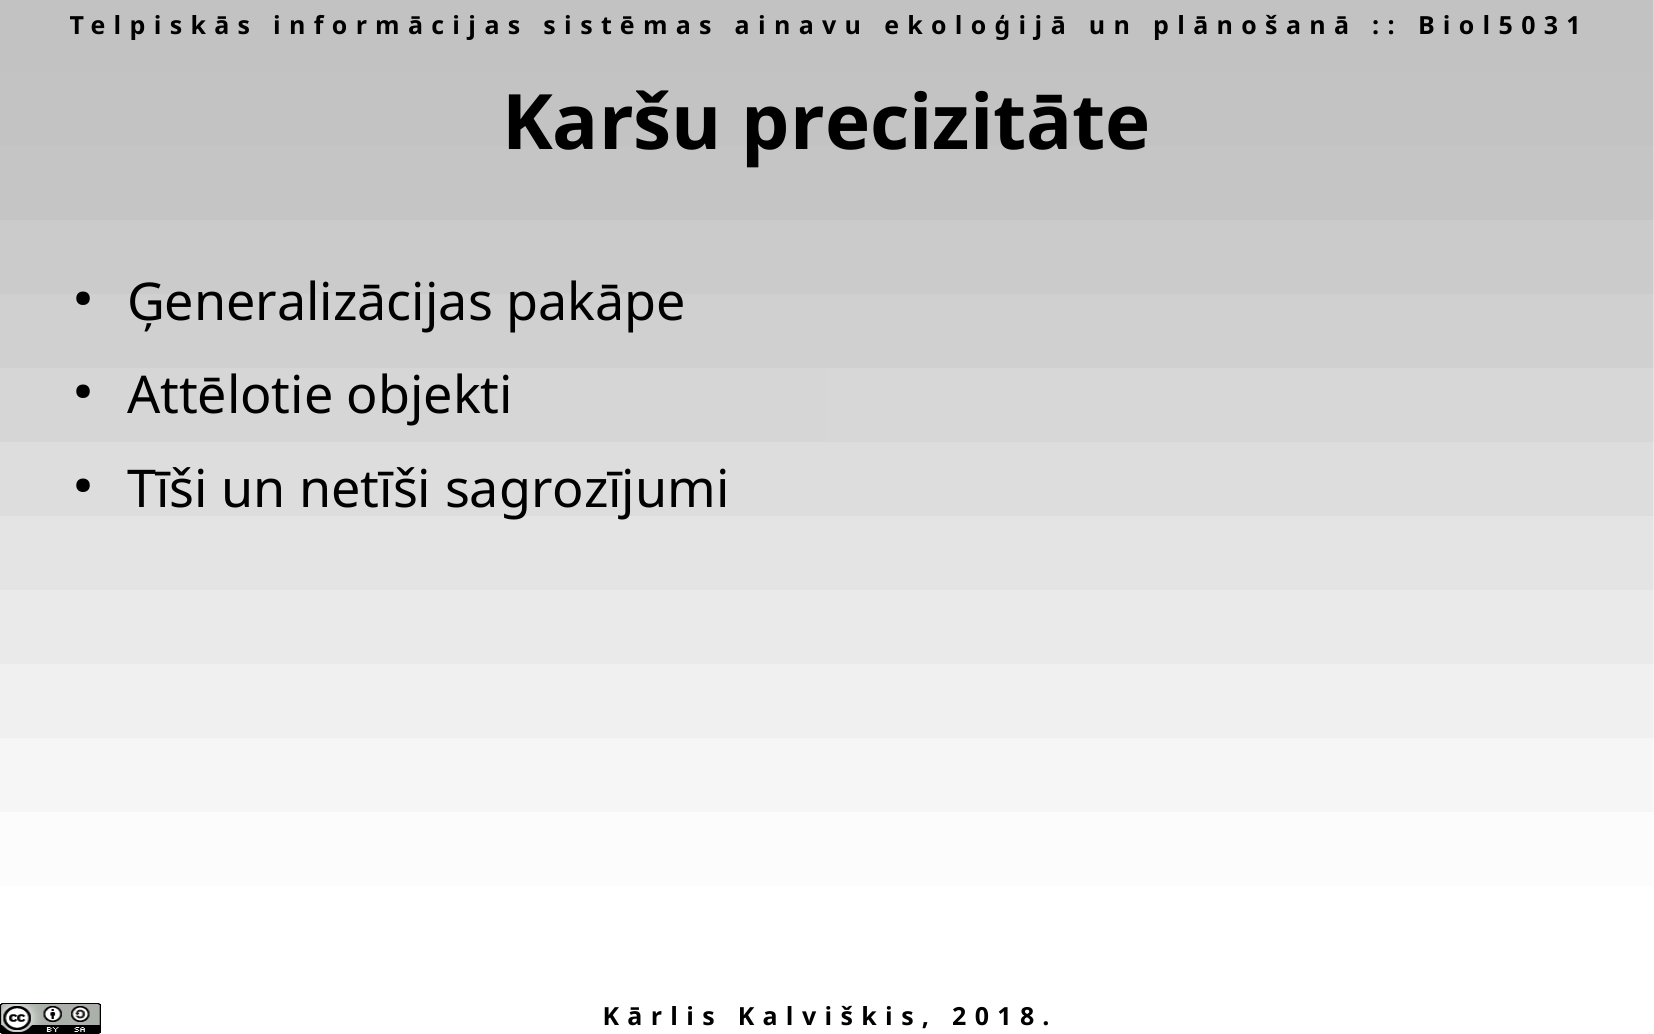

# Karšu precizitāte
Ģeneralizācijas pakāpe
Attēlotie objekti
Tīši un netīši sagrozījumi